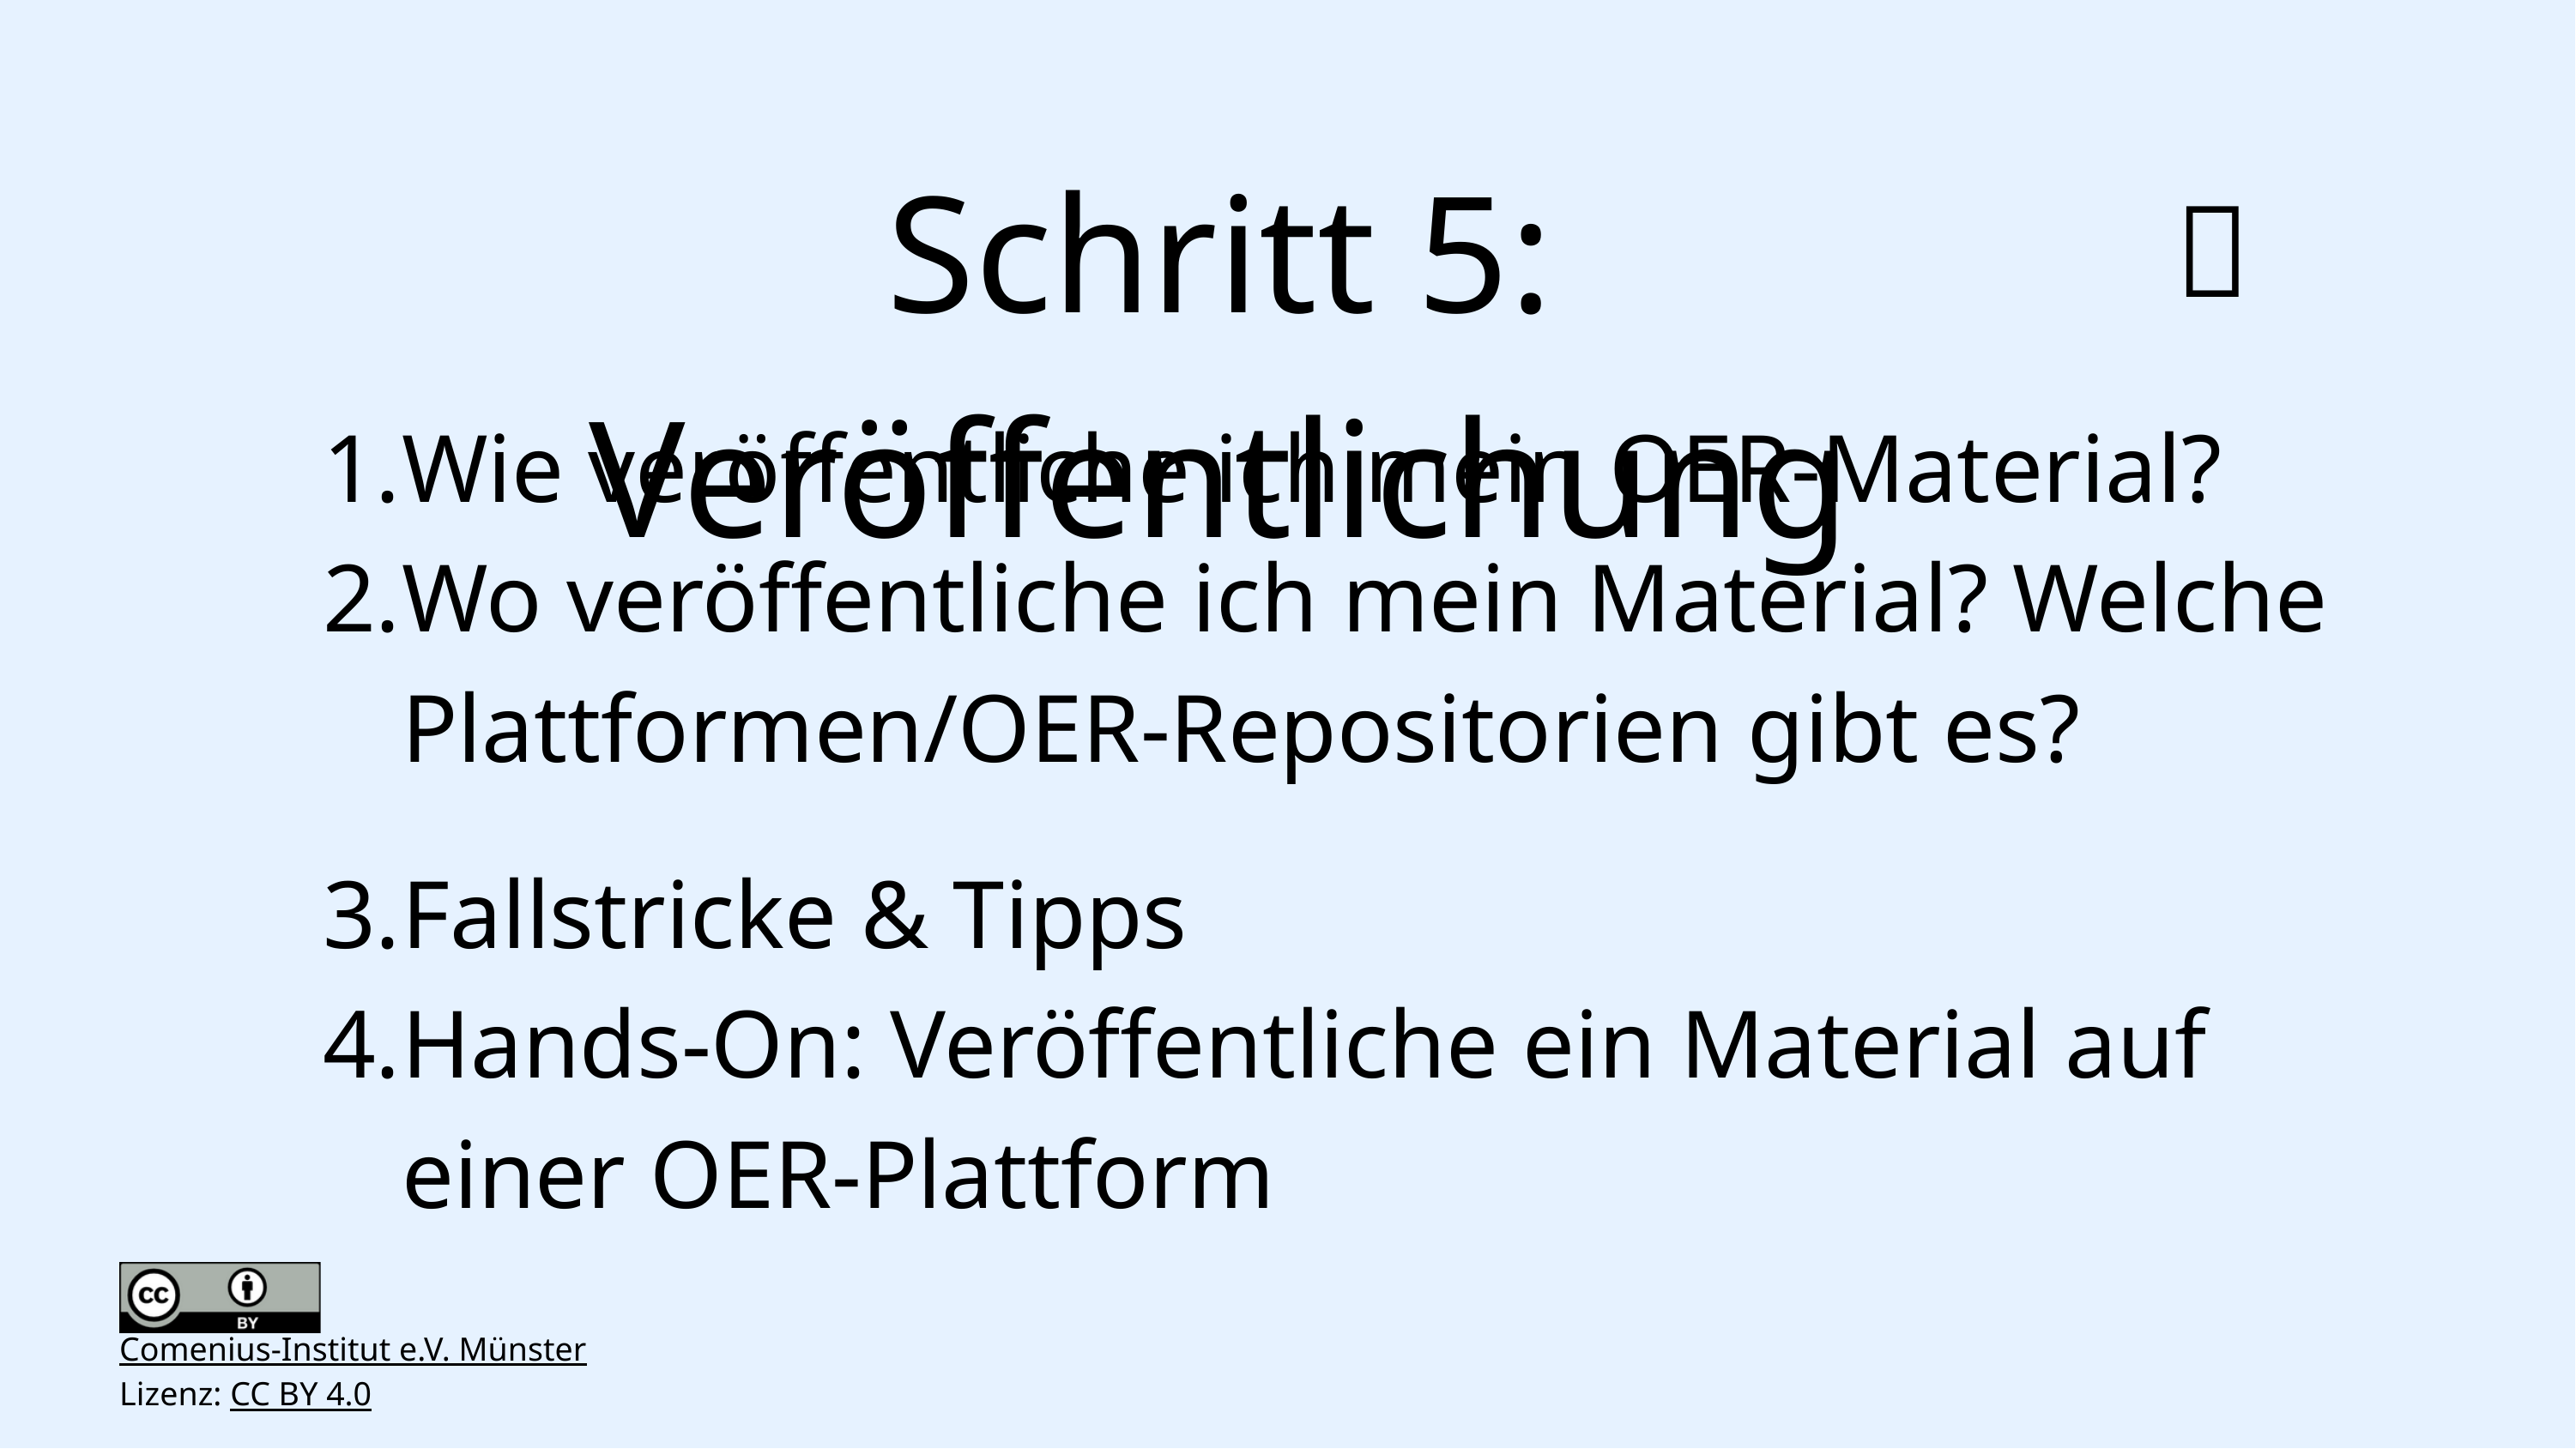

Schritt 5: Veröffentlichung
🌐
Wie veröffentliche ich mein OER-Material?
Wo veröffentliche ich mein Material? Welche Plattformen/OER-Repositorien gibt es?
Fallstricke & Tipps
Hands-On: Veröffentliche ein Material auf einer OER-Plattform
Comenius-Institut e.V. Münster
Lizenz: CC BY 4.0